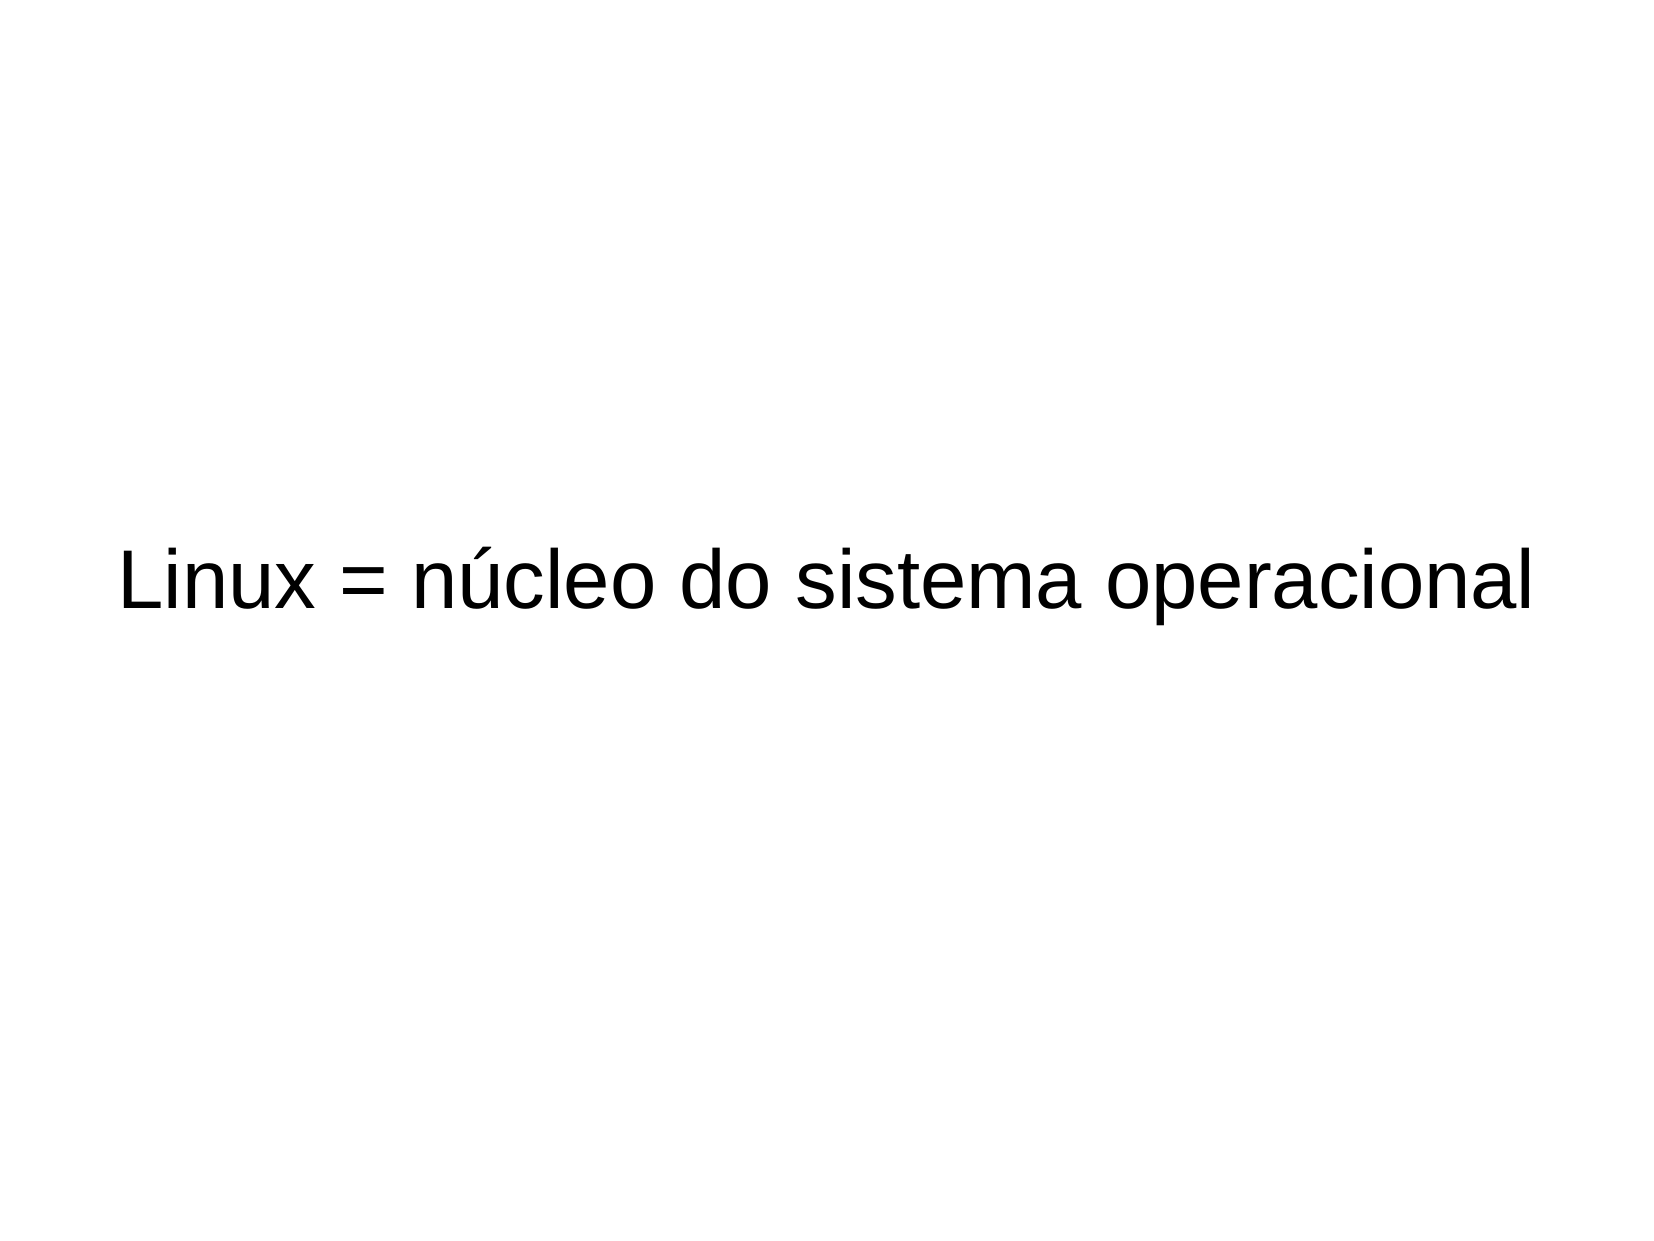

# Linux = núcleo do sistema operacional